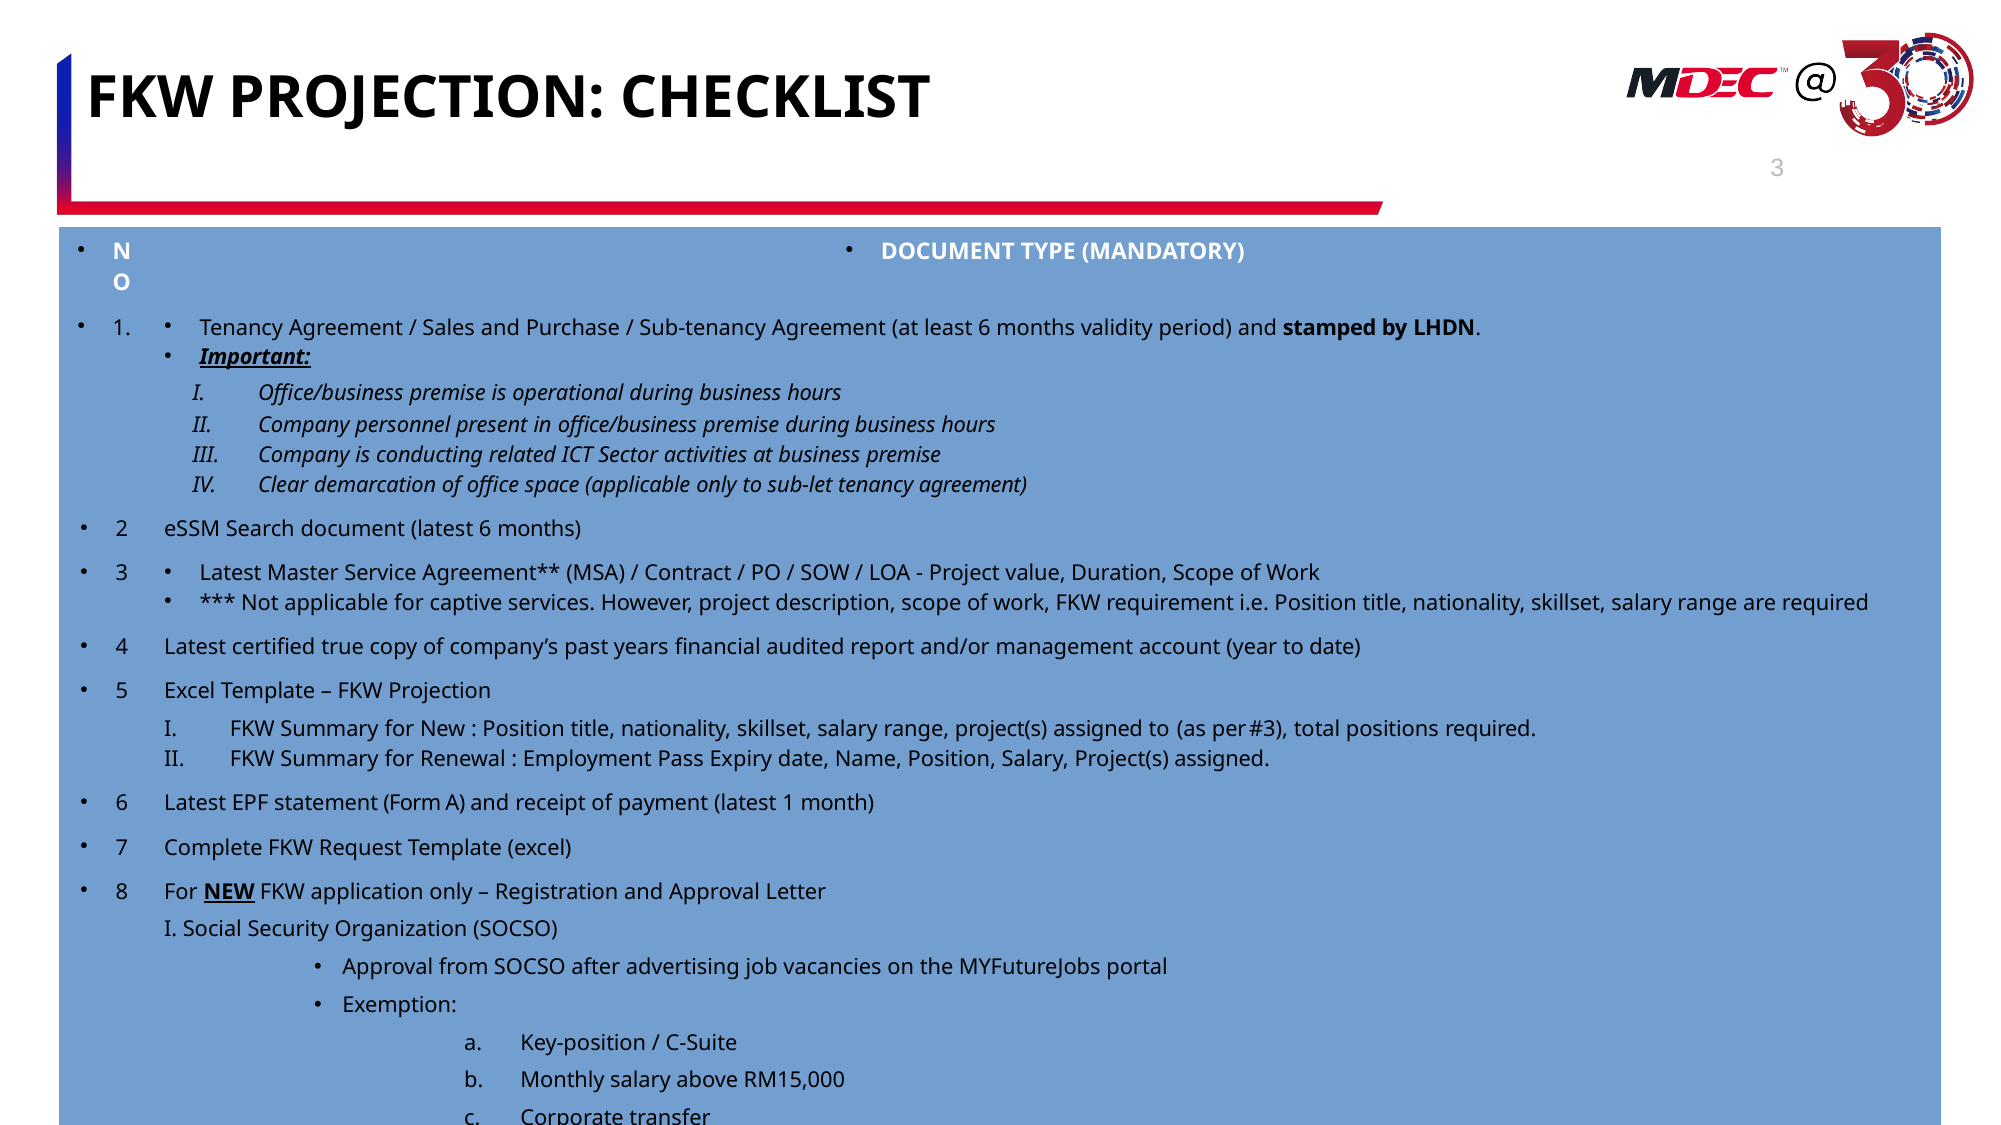

# FKW PROJECTION: CHECKLIST
| NO | DOCUMENT TYPE (MANDATORY) |
| --- | --- |
| 1. | Tenancy Agreement / Sales and Purchase / Sub-tenancy Agreement (at least 6 months validity period) and stamped by LHDN. Important: Office/business premise is operational during business hours Company personnel present in office/business premise during business hours Company is conducting related ICT Sector activities at business premise Clear demarcation of office space (applicable only to sub-let tenancy agreement) |
| 2 | eSSM Search document (latest 6 months) |
| 3 | Latest Master Service Agreement\*\* (MSA) / Contract / PO / SOW / LOA - Project value, Duration, Scope of Work \*\*\* Not applicable for captive services. However, project description, scope of work, FKW requirement i.e. Position title, nationality, skillset, salary range are required |
| 4 | Latest certified true copy of company’s past years financial audited report and/or management account (year to date) |
| 5 | Excel Template – FKW Projection FKW Summary for New : Position title, nationality, skillset, salary range, project(s) assigned to (as per #3), total positions required. FKW Summary for Renewal : Employment Pass Expiry date, Name, Position, Salary, Project(s) assigned. |
| 6 | Latest EPF statement (Form A) and receipt of payment (latest 1 month) |
| 7 | Complete FKW Request Template (excel) |
| 8 | For NEW FKW application only – Registration and Approval Letter I. Social Security Organization (SOCSO) Approval from SOCSO after advertising job vacancies on the MYFutureJobs portal Exemption: Key-position / C-Suite Monthly salary above RM15,000 Corporate transfer Note: Approval Letter from MYFutureJobs (SOCSO) are valid during the EP submission |